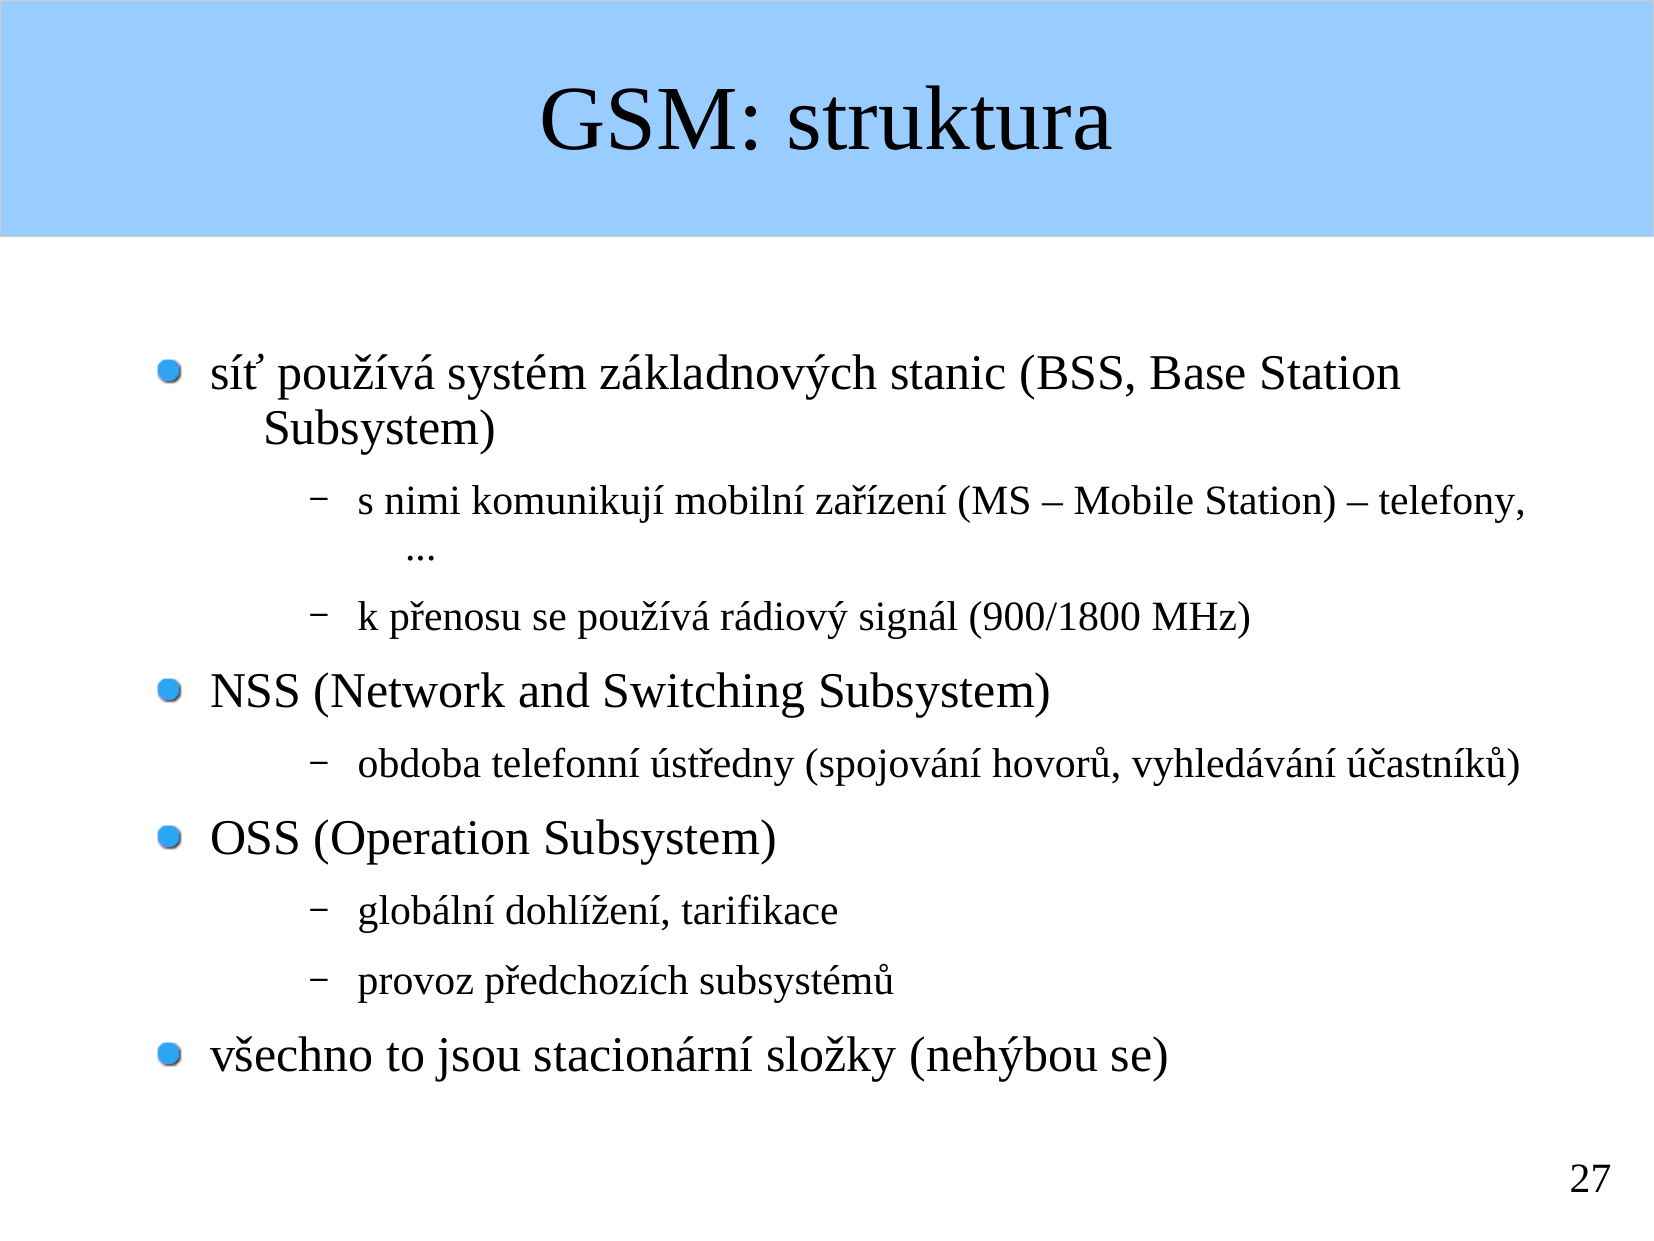

# GSM: struktura
síť používá systém základnových stanic (BSS, Base Station Subsystem)
s nimi komunikují mobilní zařízení (MS – Mobile Station) – telefony, ...
k přenosu se používá rádiový signál (900/1800 MHz)
NSS (Network and Switching Subsystem)
obdoba telefonní ústředny (spojování hovorů, vyhledávání účastníků)
OSS (Operation Subsystem)
globální dohlížení, tarifikace
provoz předchozích subsystémů
všechno to jsou stacionární složky (nehýbou se)